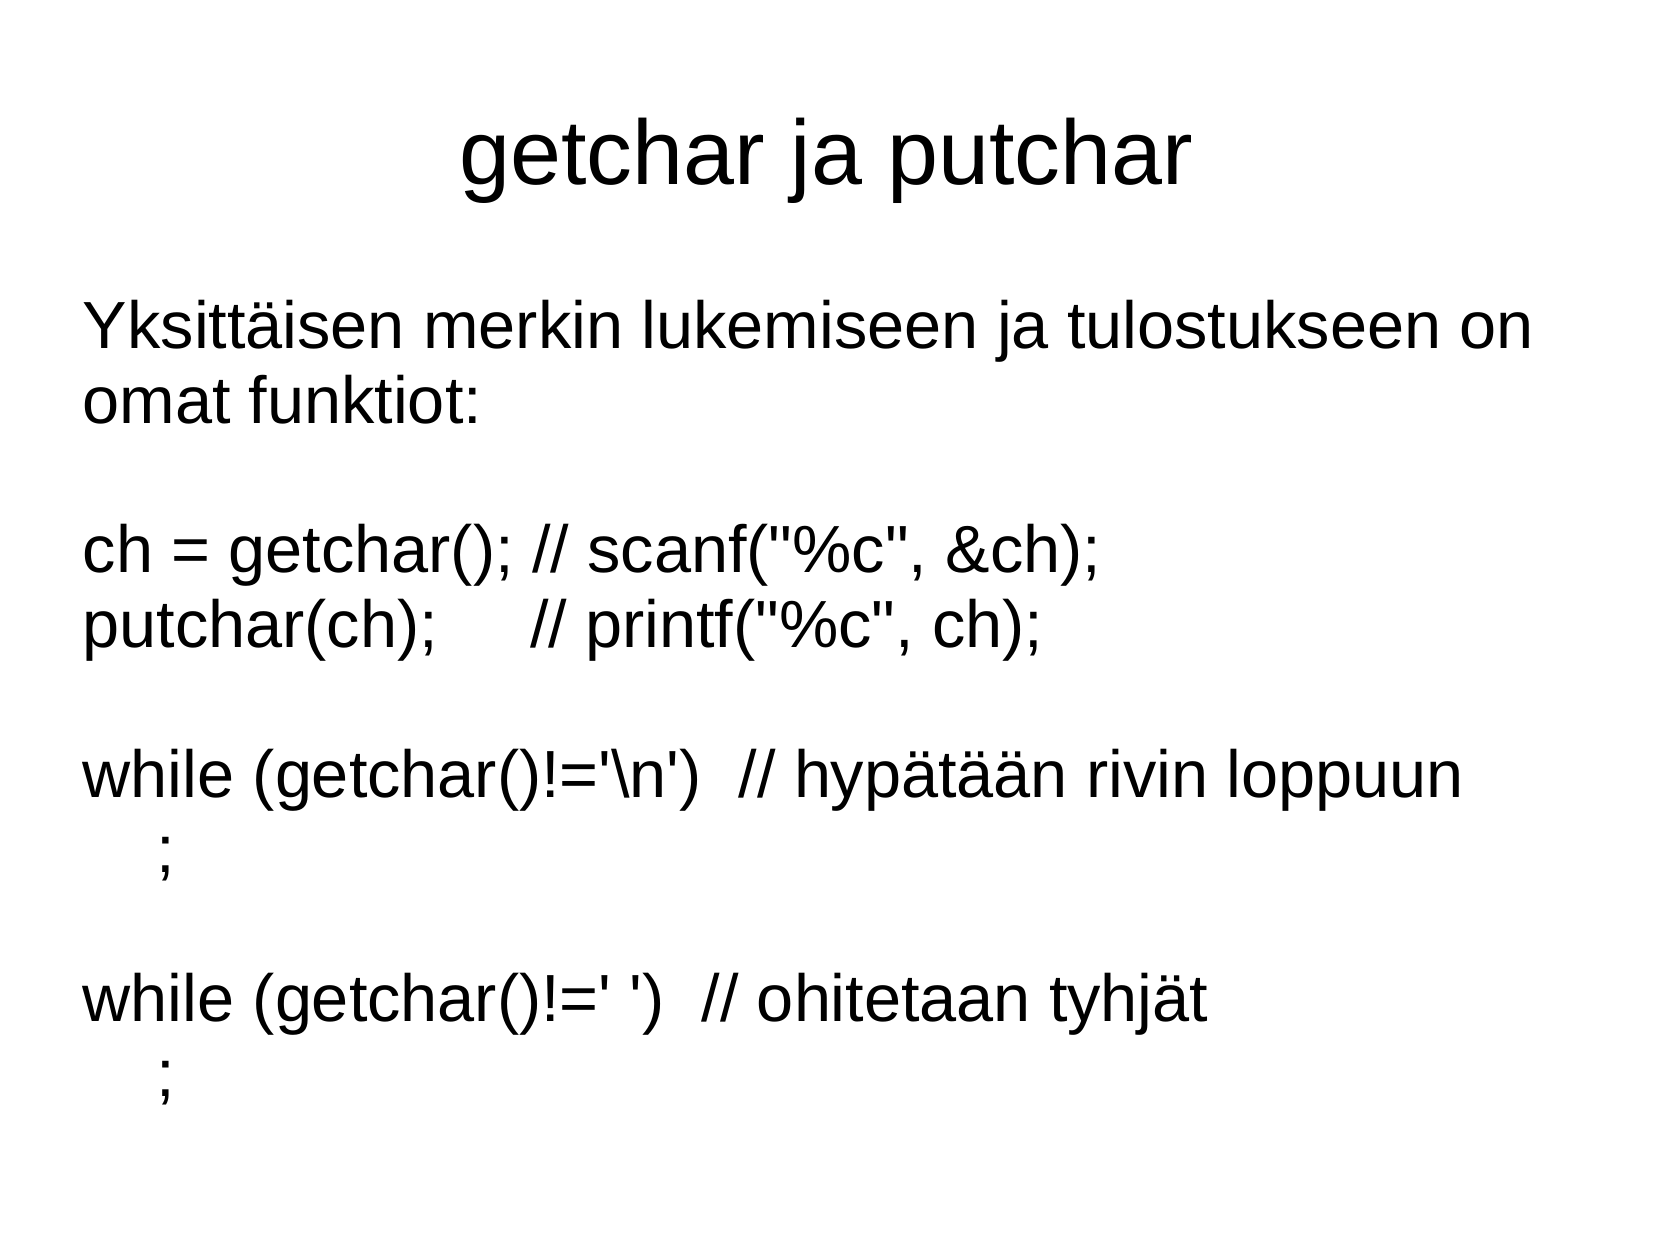

# getchar ja putchar
Yksittäisen merkin lukemiseen ja tulostukseen on omat funktiot:
ch = getchar(); // scanf("%c", &ch);
putchar(ch); // printf("%c", ch);
while (getchar()!='\n') // hypätään rivin loppuun
	;
while (getchar()!=' ') // ohitetaan tyhjät
	;